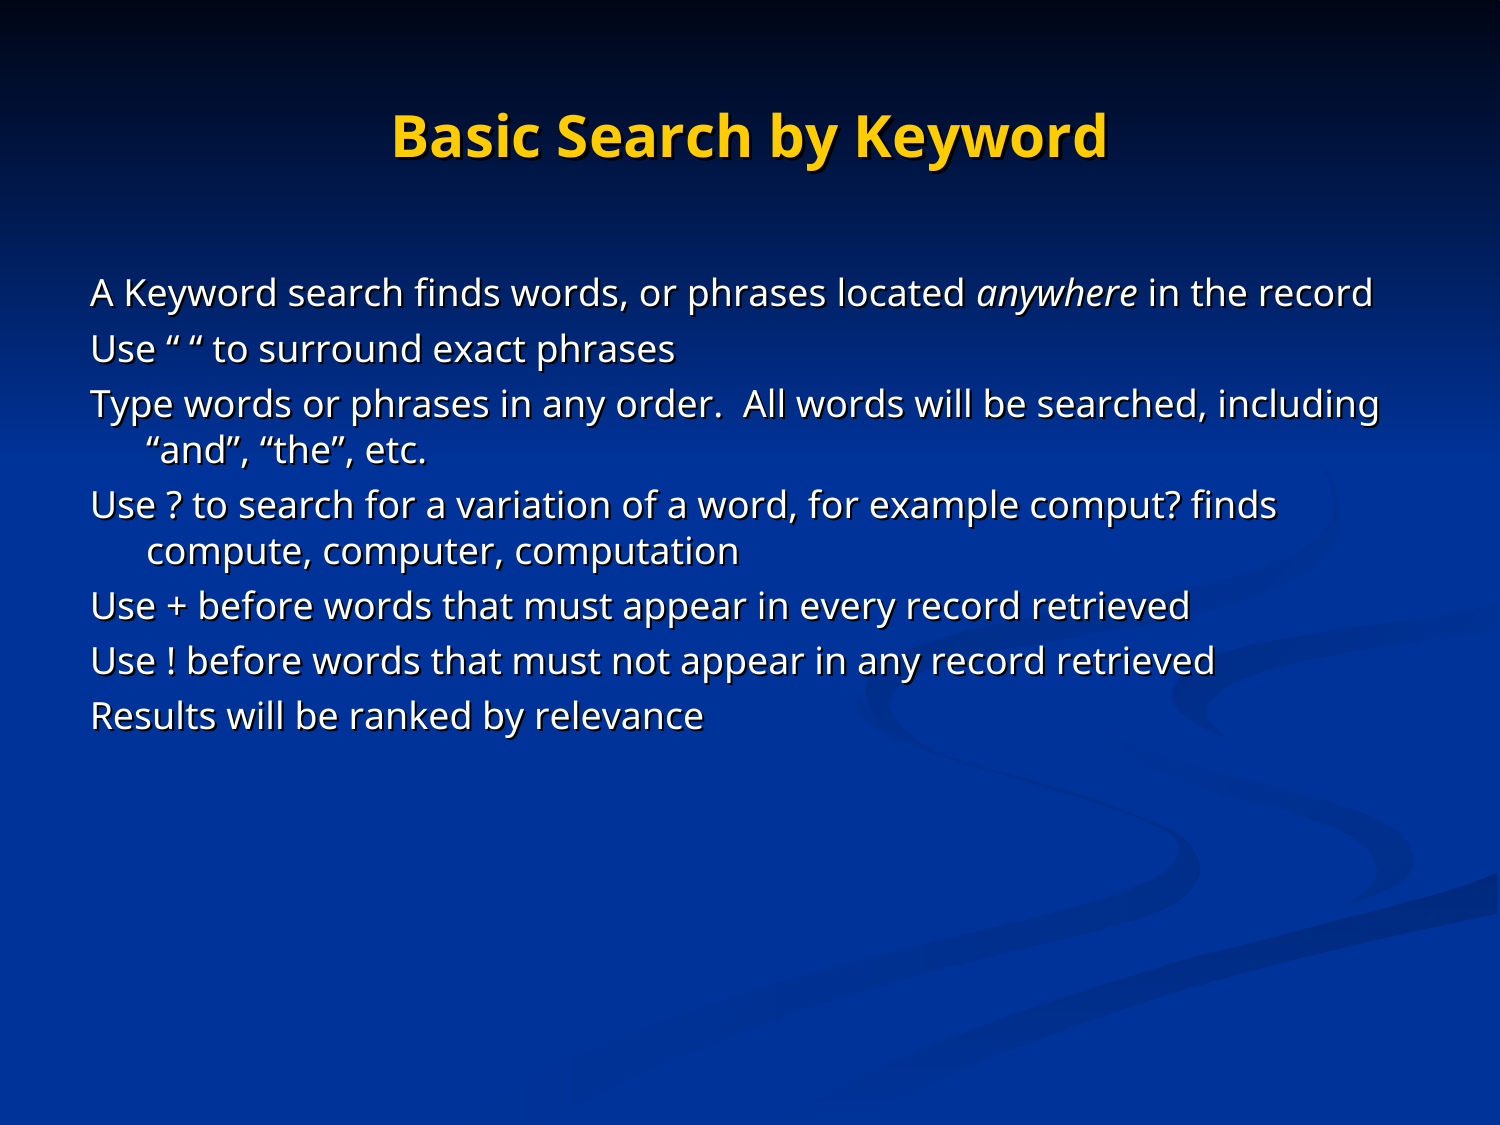

# Basic Search by Keyword
A Keyword search finds words, or phrases located anywhere in the record
Use “ “ to surround exact phrases
Type words or phrases in any order. All words will be searched, including “and”, “the”, etc.
Use ? to search for a variation of a word, for example comput? finds compute, computer, computation
Use + before words that must appear in every record retrieved
Use ! before words that must not appear in any record retrieved
Results will be ranked by relevance